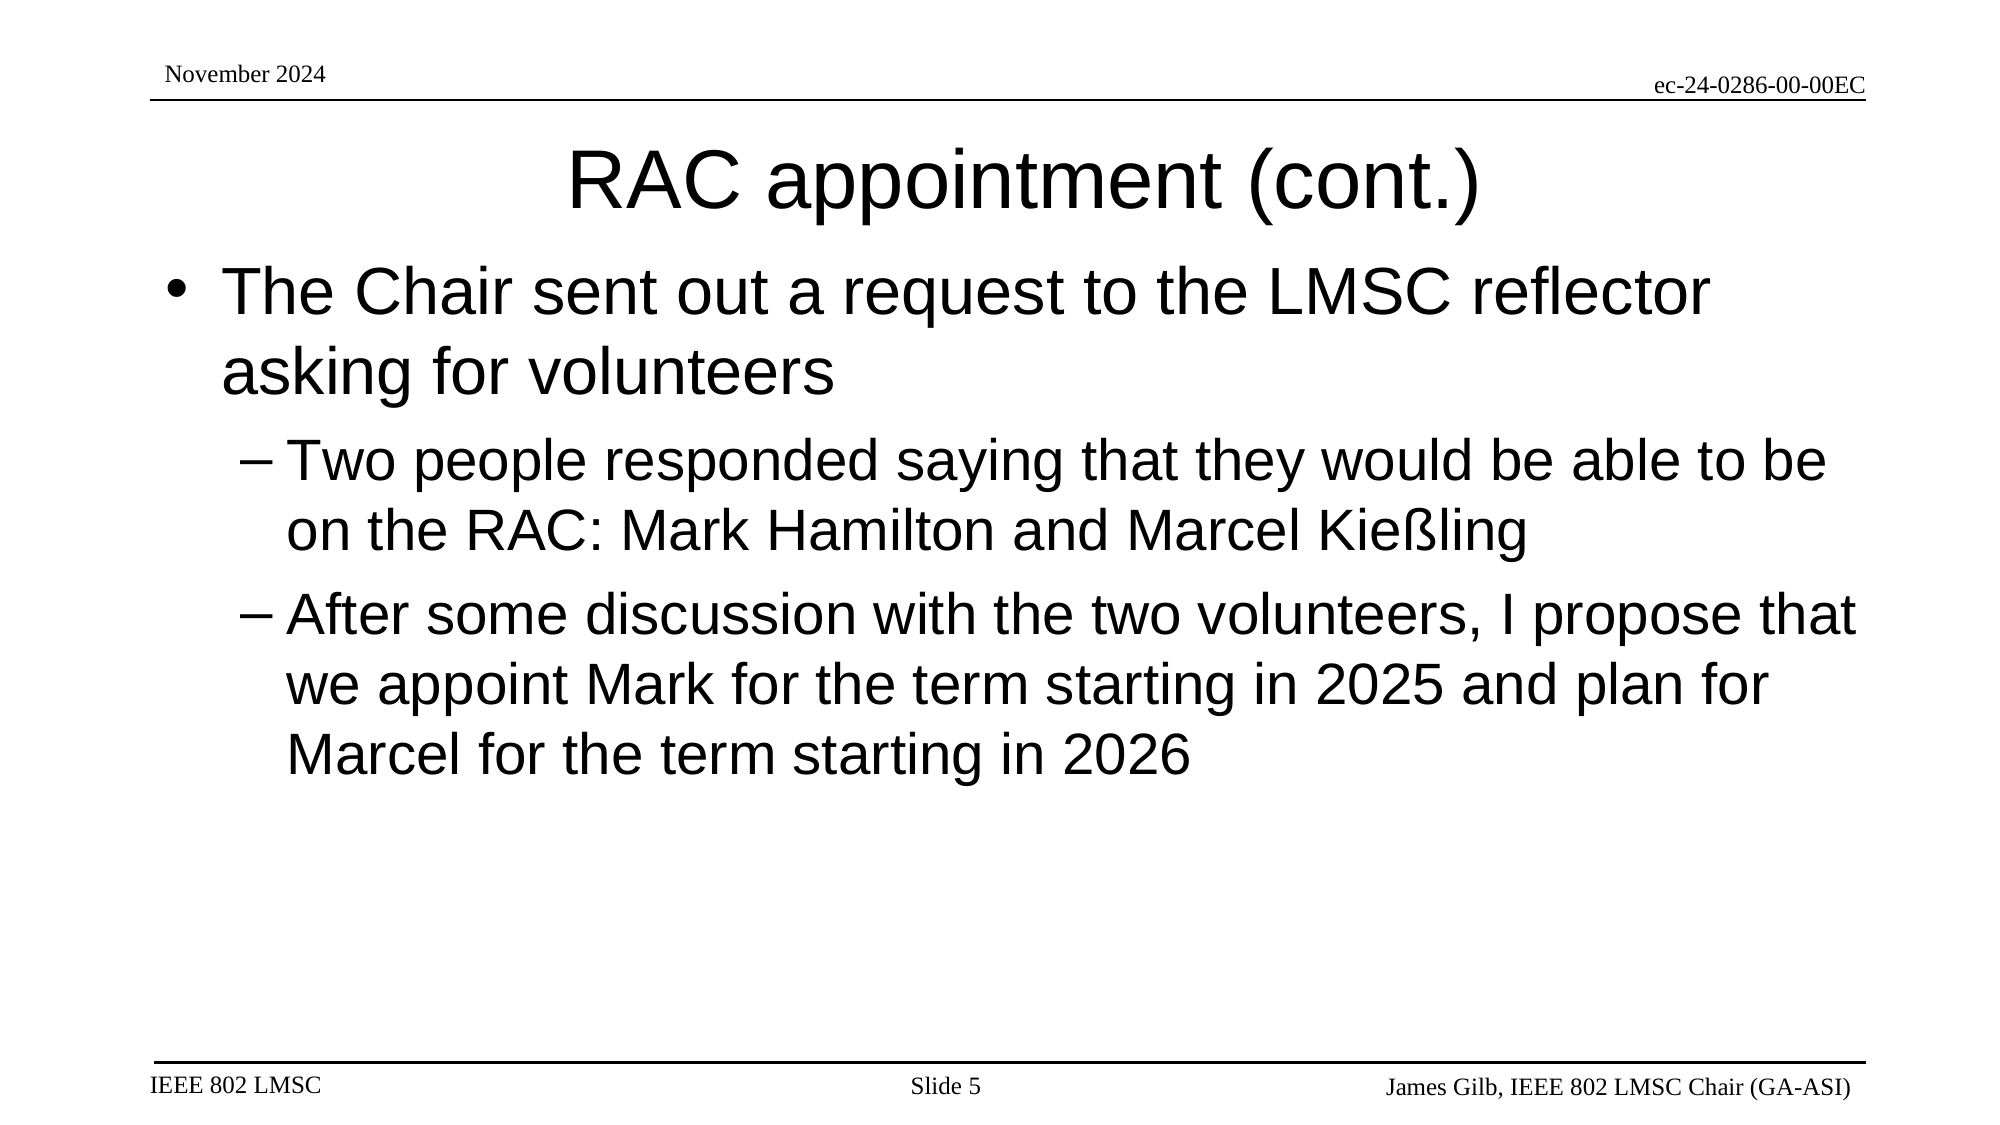

# RAC appointment (cont.)
The Chair sent out a request to the LMSC reflector asking for volunteers
Two people responded saying that they would be able to be on the RAC: Mark Hamilton and Marcel Kießling
After some discussion with the two volunteers, I propose that we appoint Mark for the term starting in 2025 and plan for Marcel for the term starting in 2026
5